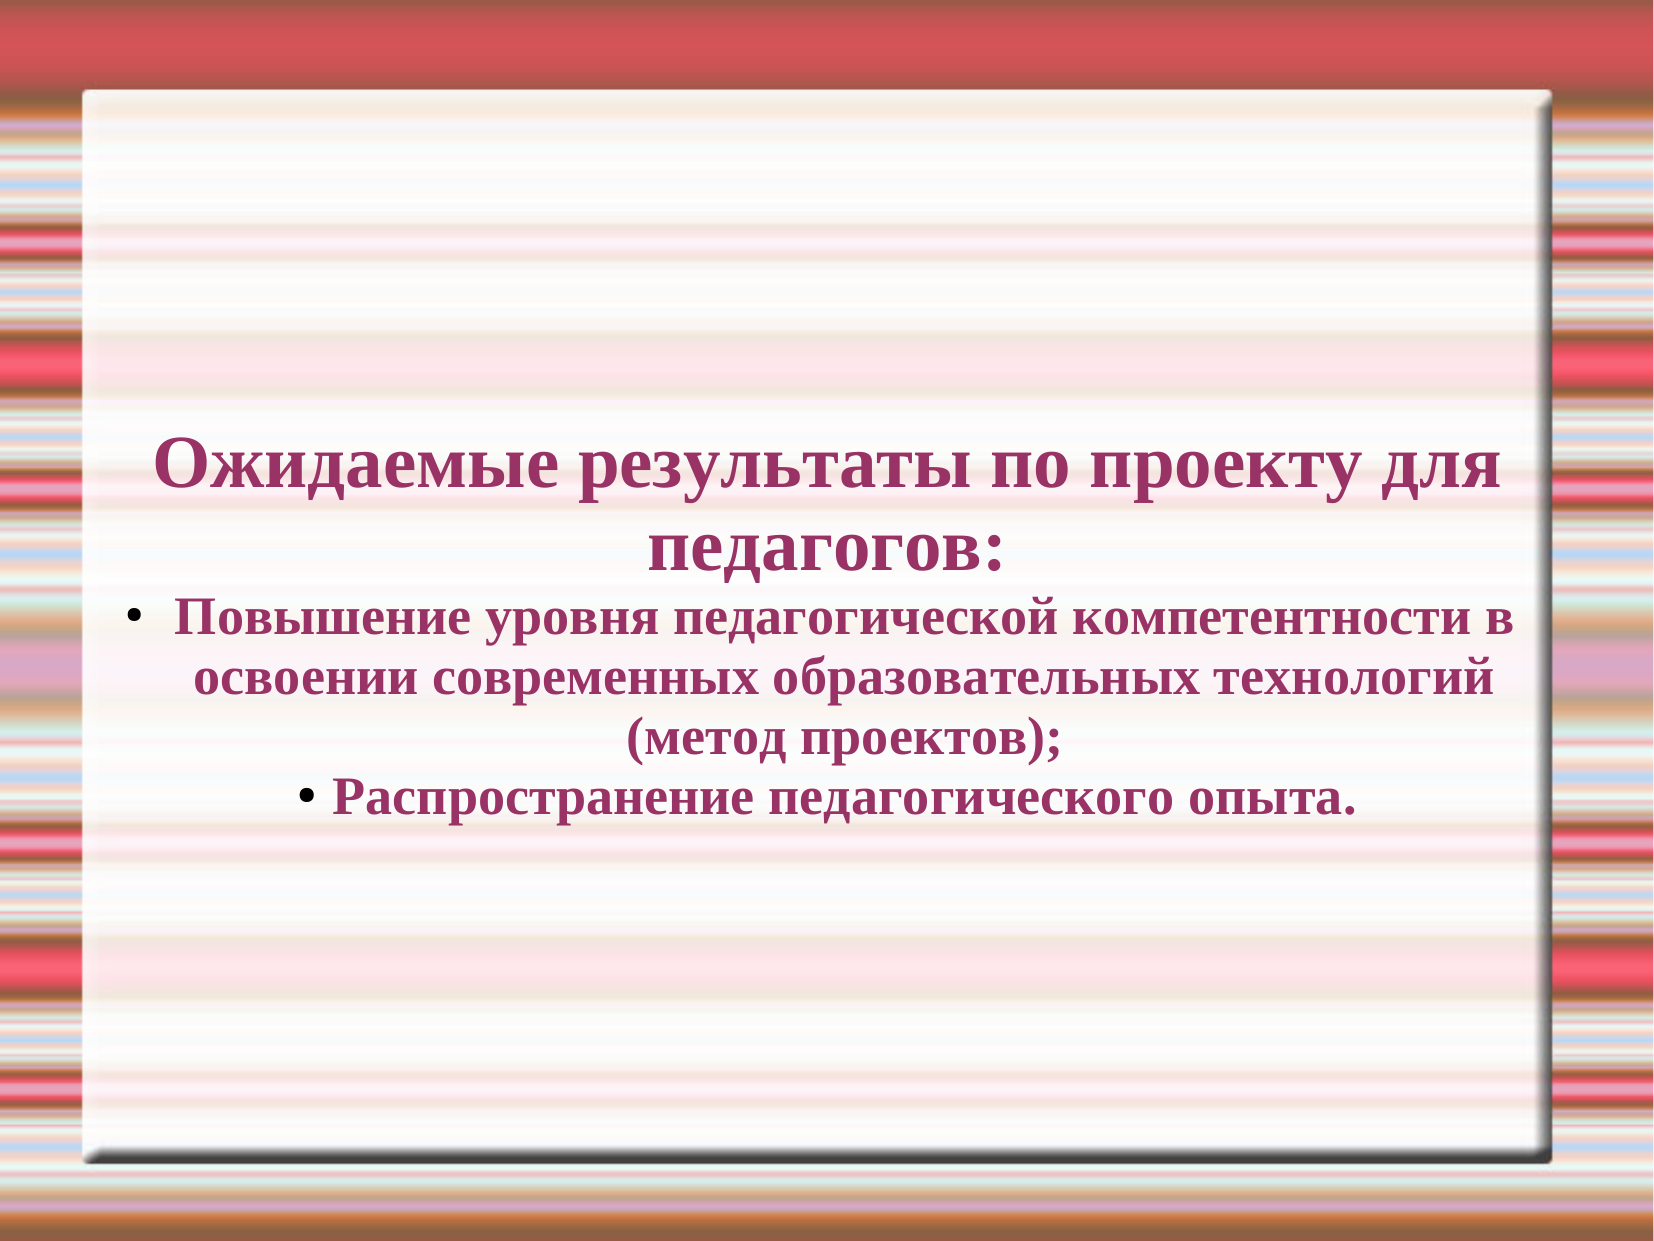

# Ожидаемые результаты по проекту для педагогов:
 Повышение уровня педагогической компетентности в  освоении современных образовательных технологий (метод проектов);
Распространение педагогического опыта.